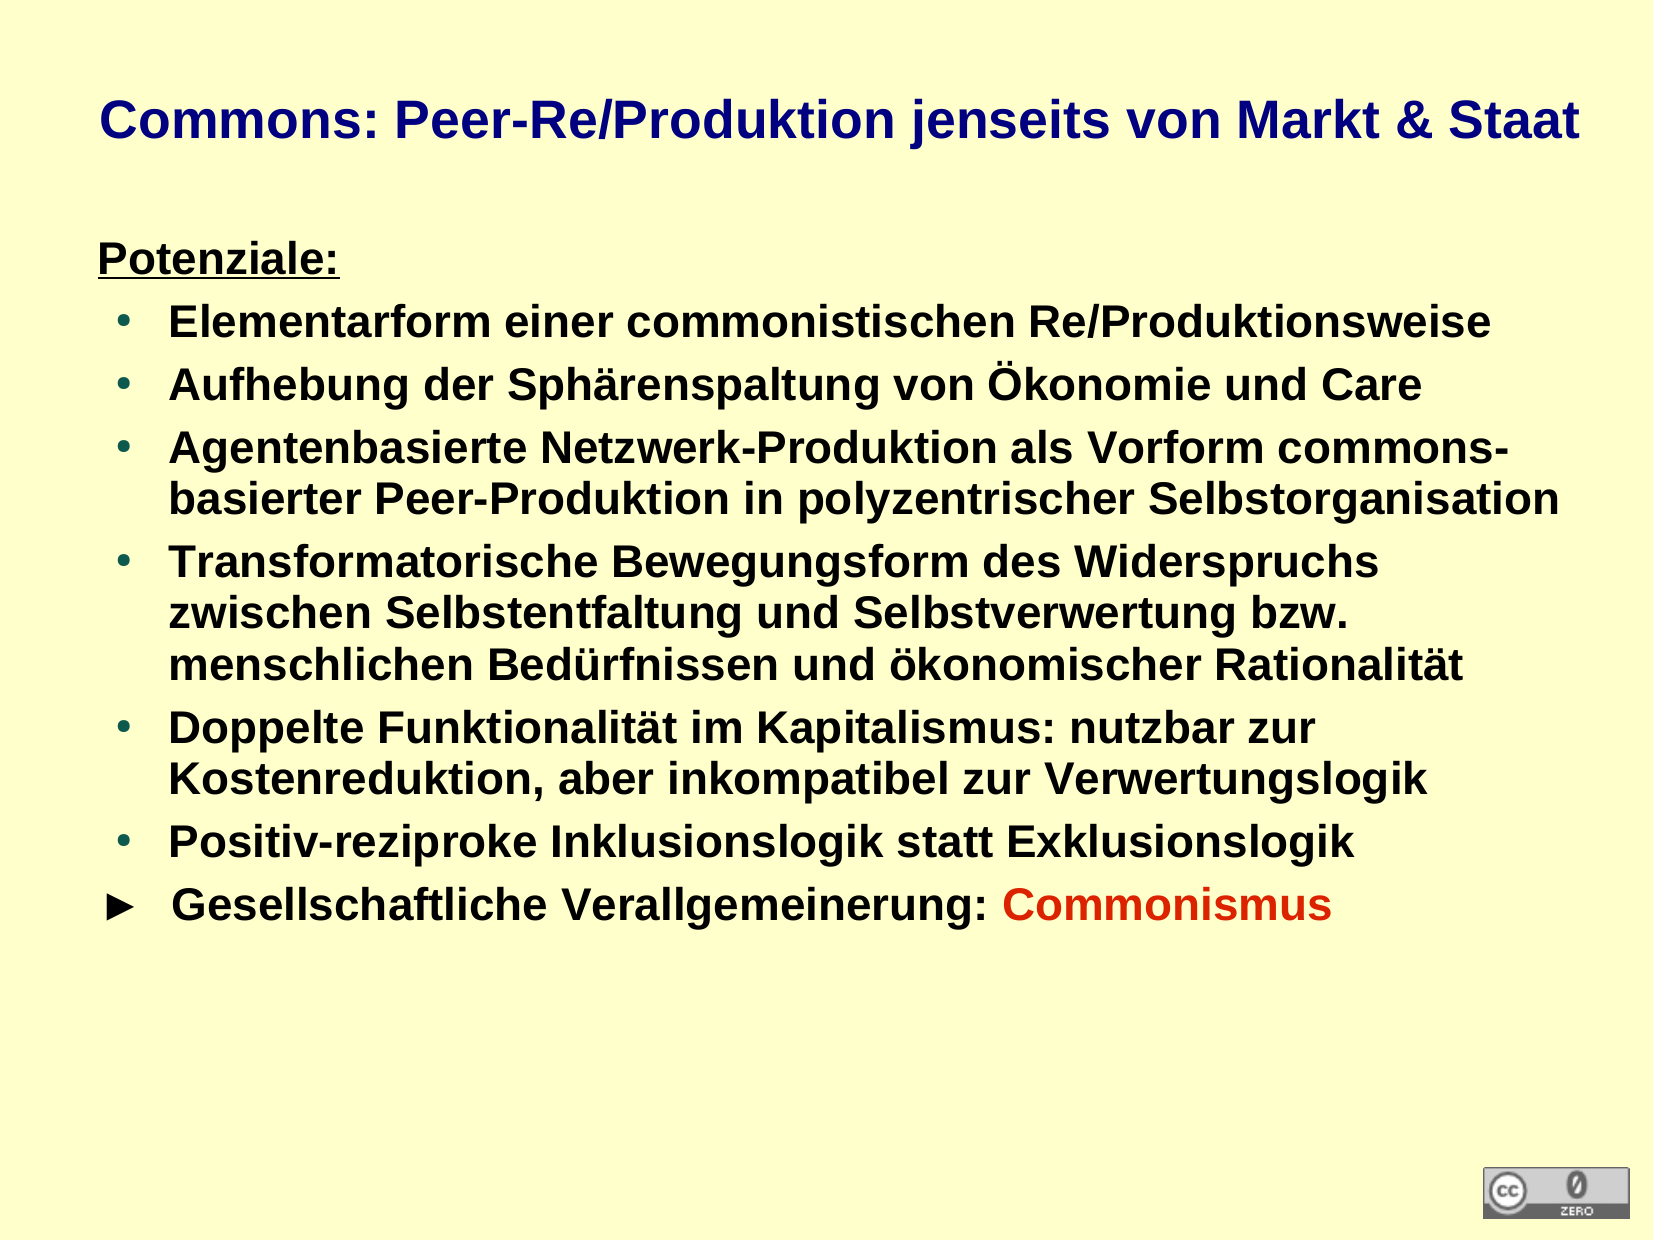

# Commons: Peer-Re/Produktion jenseits von Markt & Staat
Potenziale:
Elementarform einer commonistischen Re/Produktionsweise
Aufhebung der Sphärenspaltung von Ökonomie und Care
Agentenbasierte Netzwerk-Produktion als Vorform commons-basierter Peer-Produktion in polyzentrischer Selbstorganisation
Transformatorische Bewegungsform des Widerspruchs zwischen Selbstentfaltung und Selbstverwertung bzw. menschlichen Bedürfnissen und ökonomischer Rationalität
Doppelte Funktionalität im Kapitalismus: nutzbar zur Kostenreduktion, aber inkompatibel zur Verwertungslogik
Positiv-reziproke Inklusionslogik statt Exklusionslogik
►	Gesellschaftliche Verallgemeinerung: Commonismus